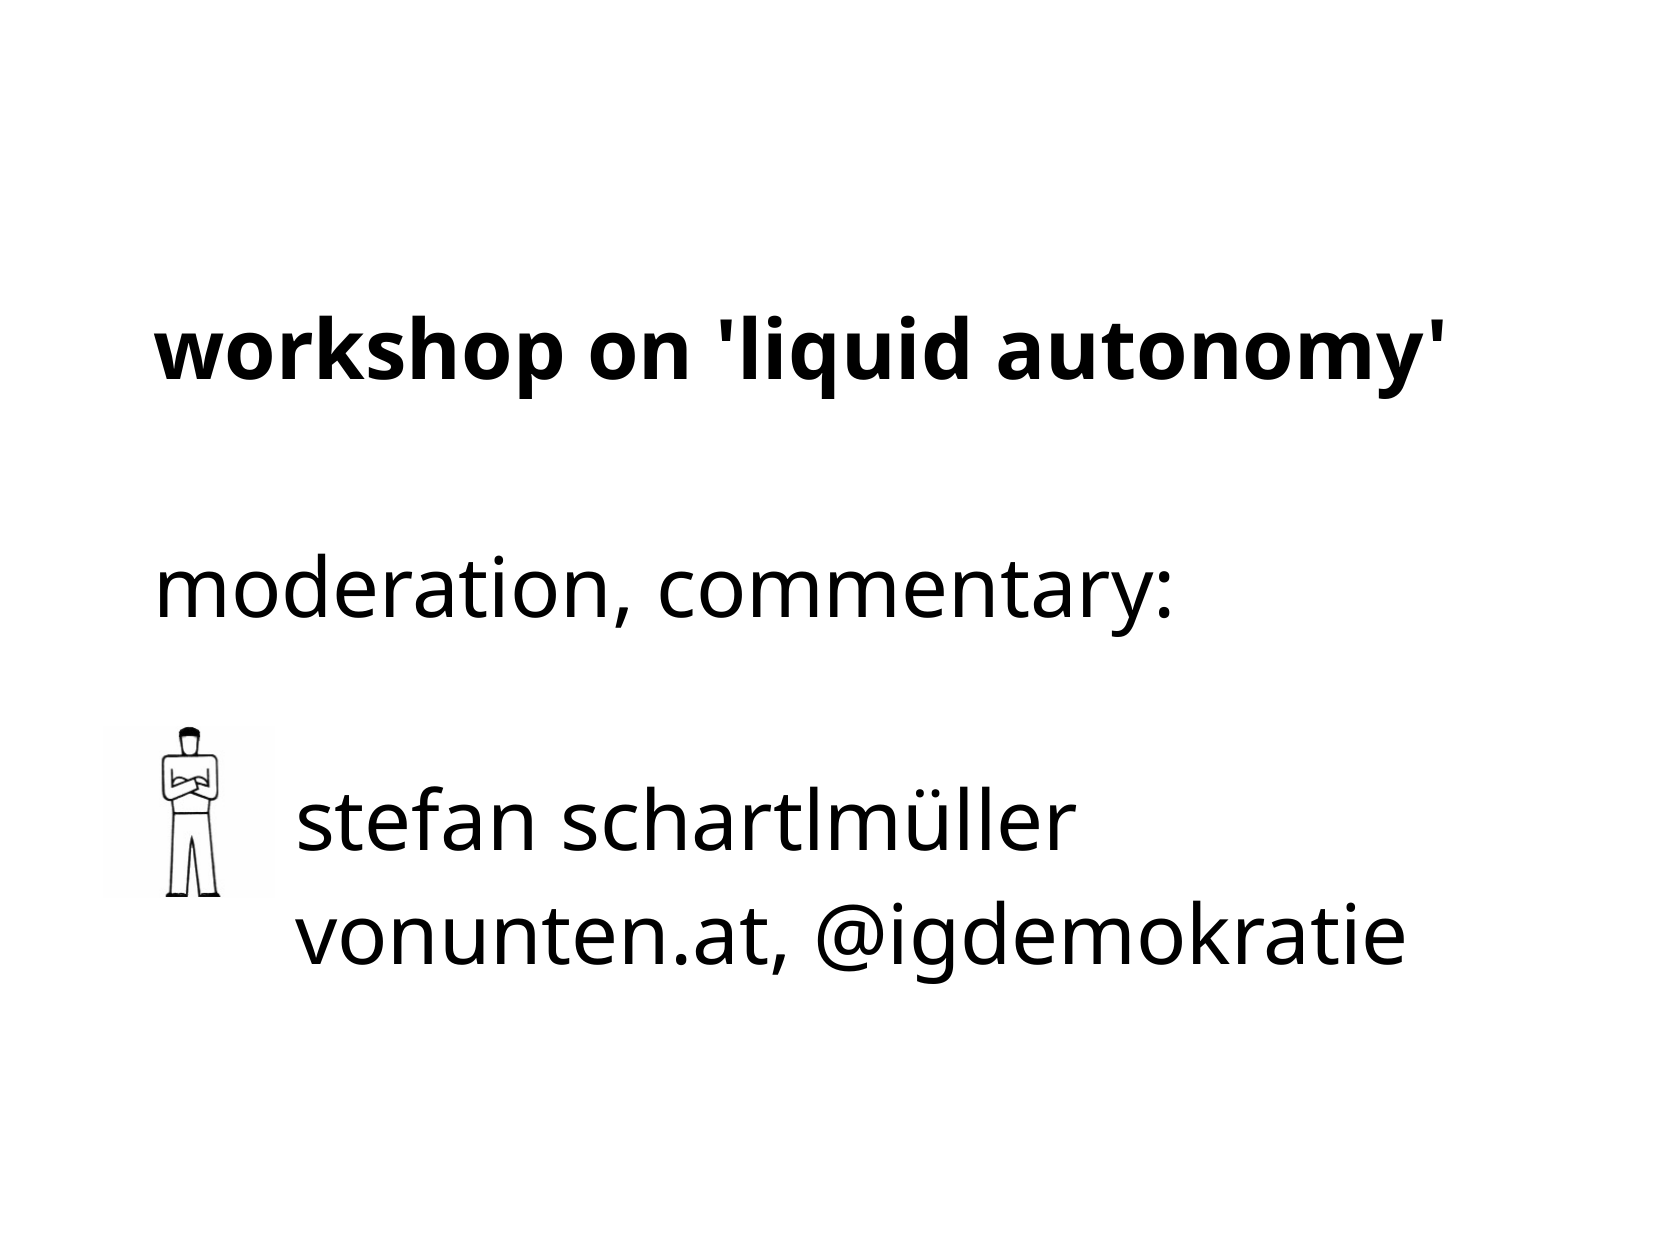

# workshop on 'liquid autonomy'
moderation, commentary:
stefan schartlmüller
vonunten.at, @igdemokratie